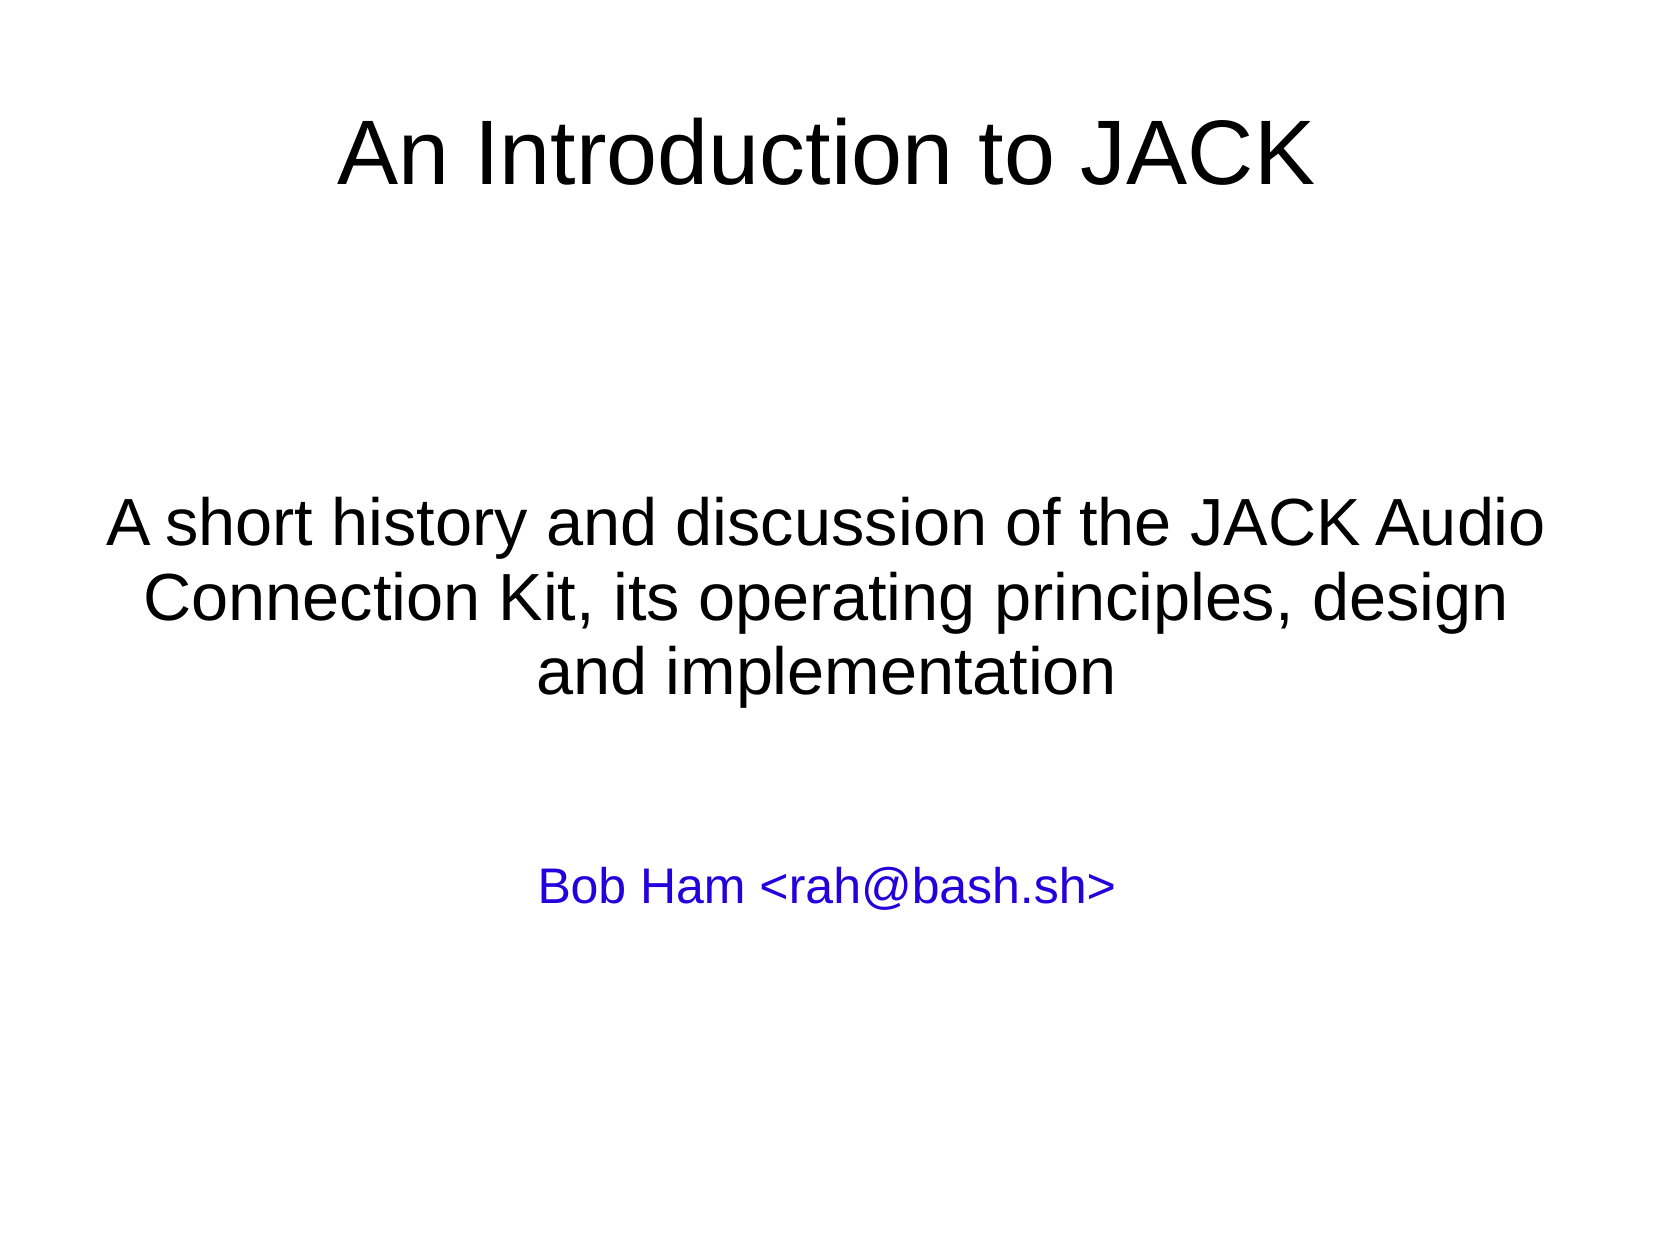

# An Introduction to JACK
A short history and discussion of the JACK Audio Connection Kit, its operating principles, design and implementation
Bob Ham <rah@bash.sh>